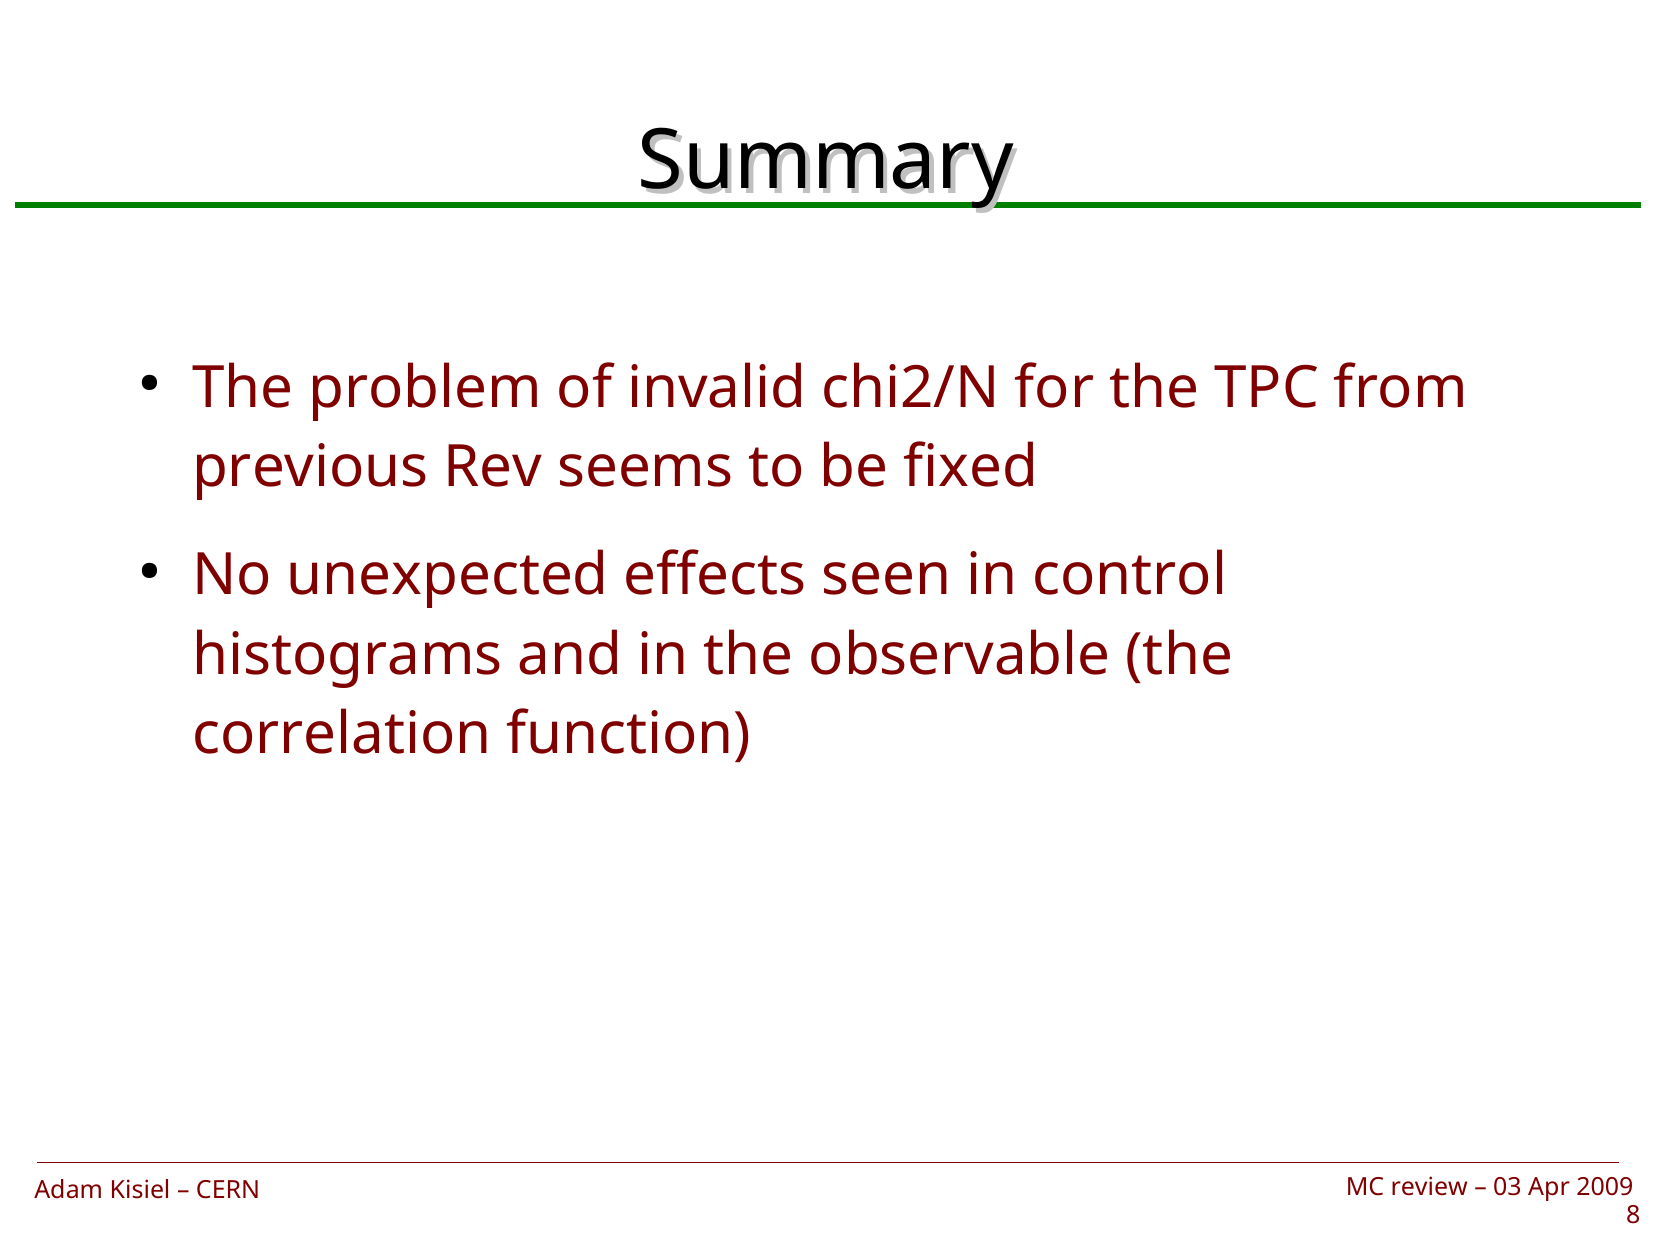

# Summary
The problem of invalid chi2/N for the TPC from previous Rev seems to be fixed
No unexpected effects seen in control histograms and in the observable (the correlation function)